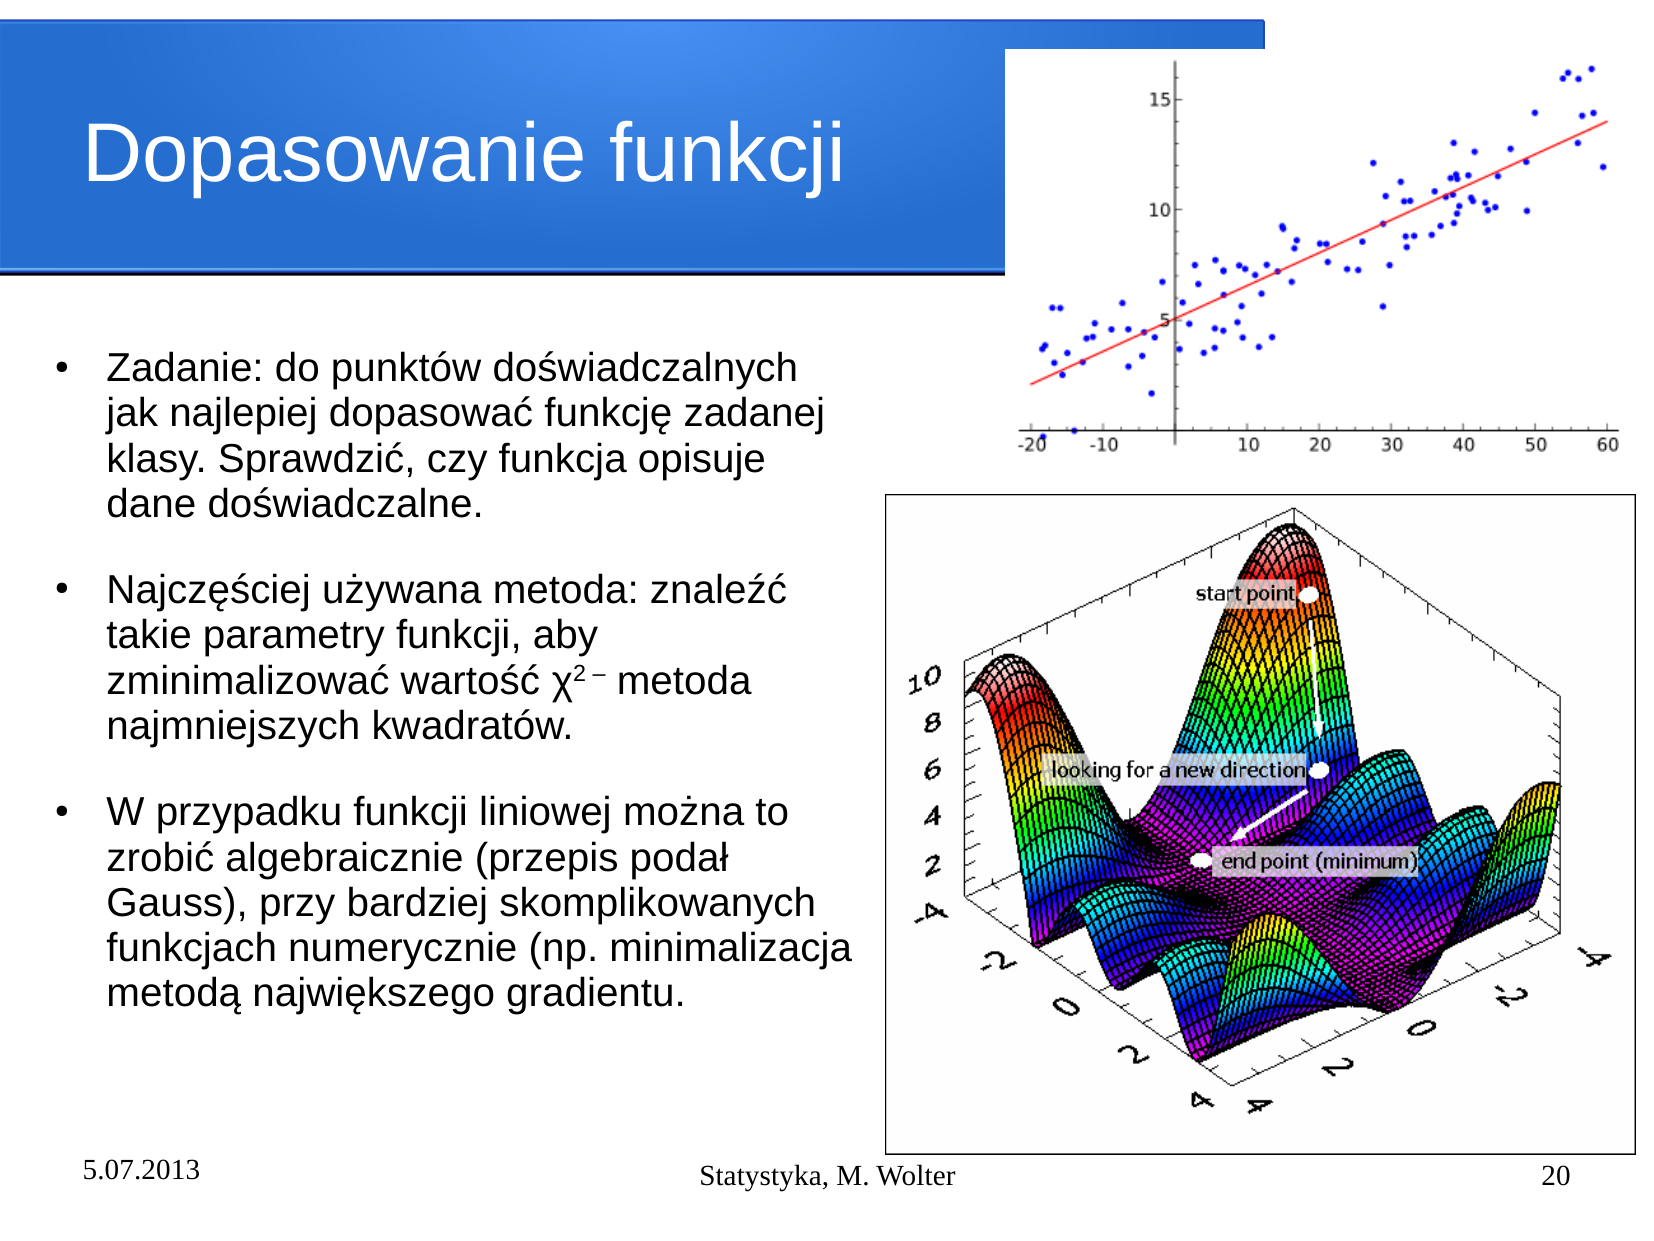

# Dopasowanie funkcji
Zadanie: do punktów doświadczalnych jak najlepiej dopasować funkcję zadanej klasy. Sprawdzić, czy funkcja opisuje dane doświadczalne.
Najczęściej używana metoda: znaleźć takie parametry funkcji, aby zminimalizować wartość χ2 – metoda najmniejszych kwadratów.
W przypadku funkcji liniowej można to zrobić algebraicznie (przepis podał Gauss), przy bardziej skomplikowanych funkcjach numerycznie (np. minimalizacja metodą największego gradientu.
5.07.2013
Statystyka, M. Wolter
20